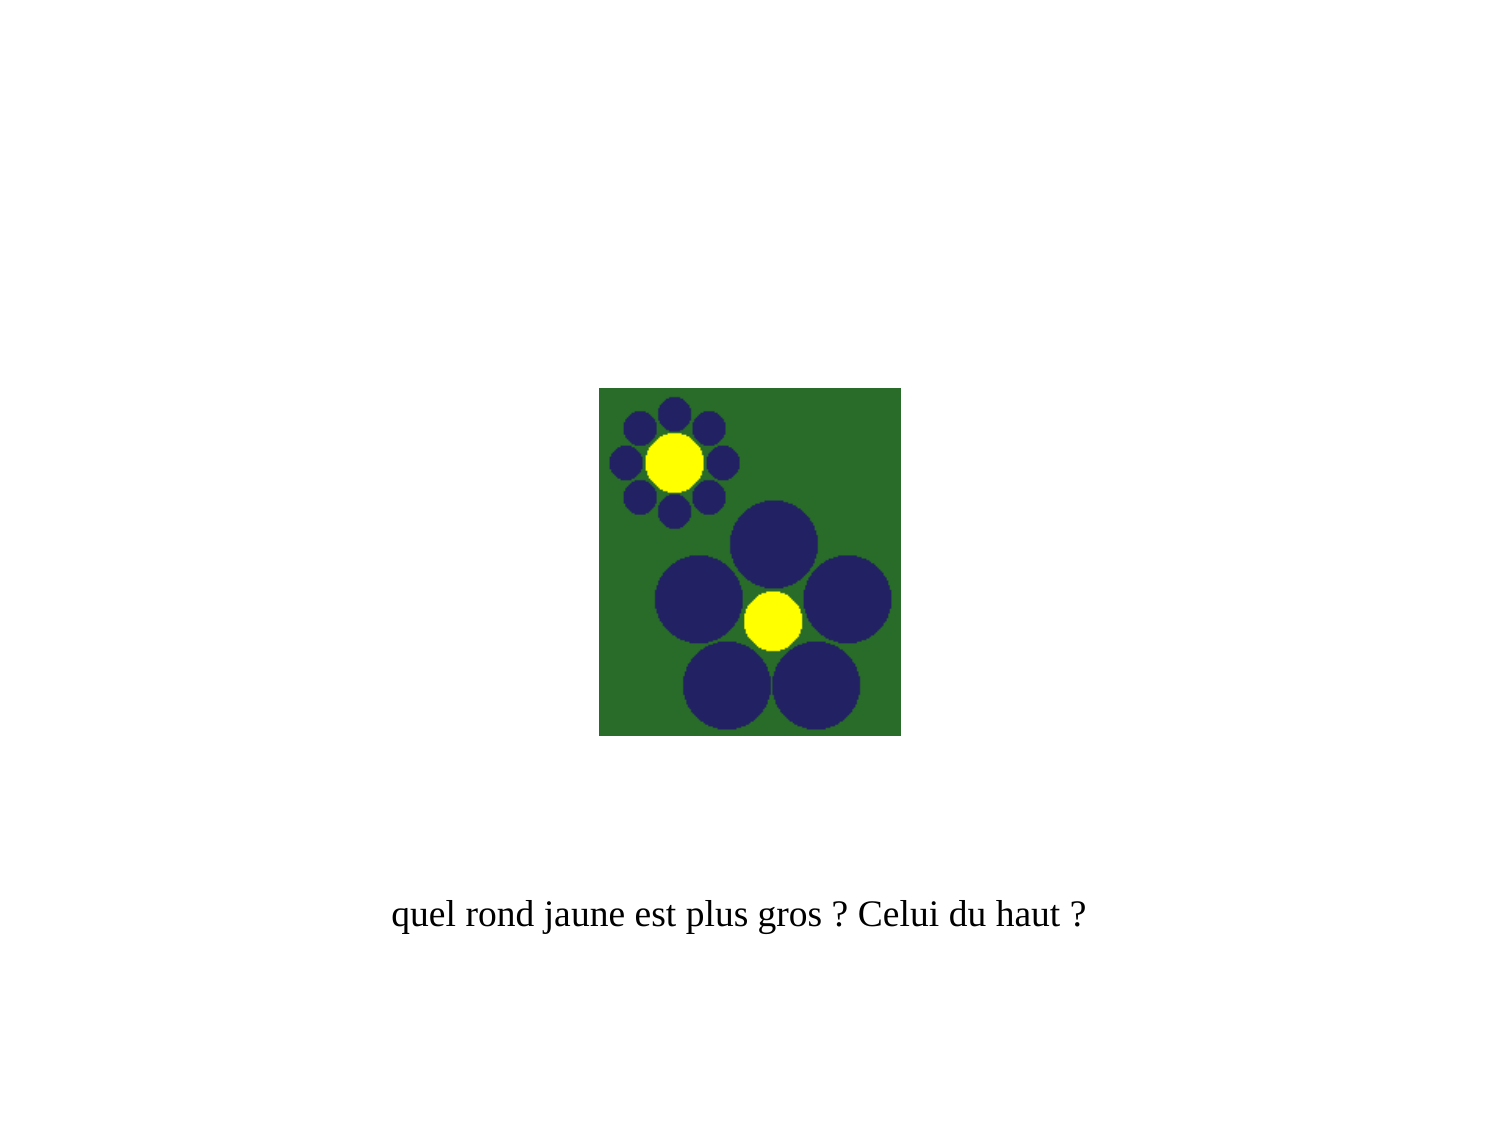

quel rond jaune est plus gros ? Celui du haut ?